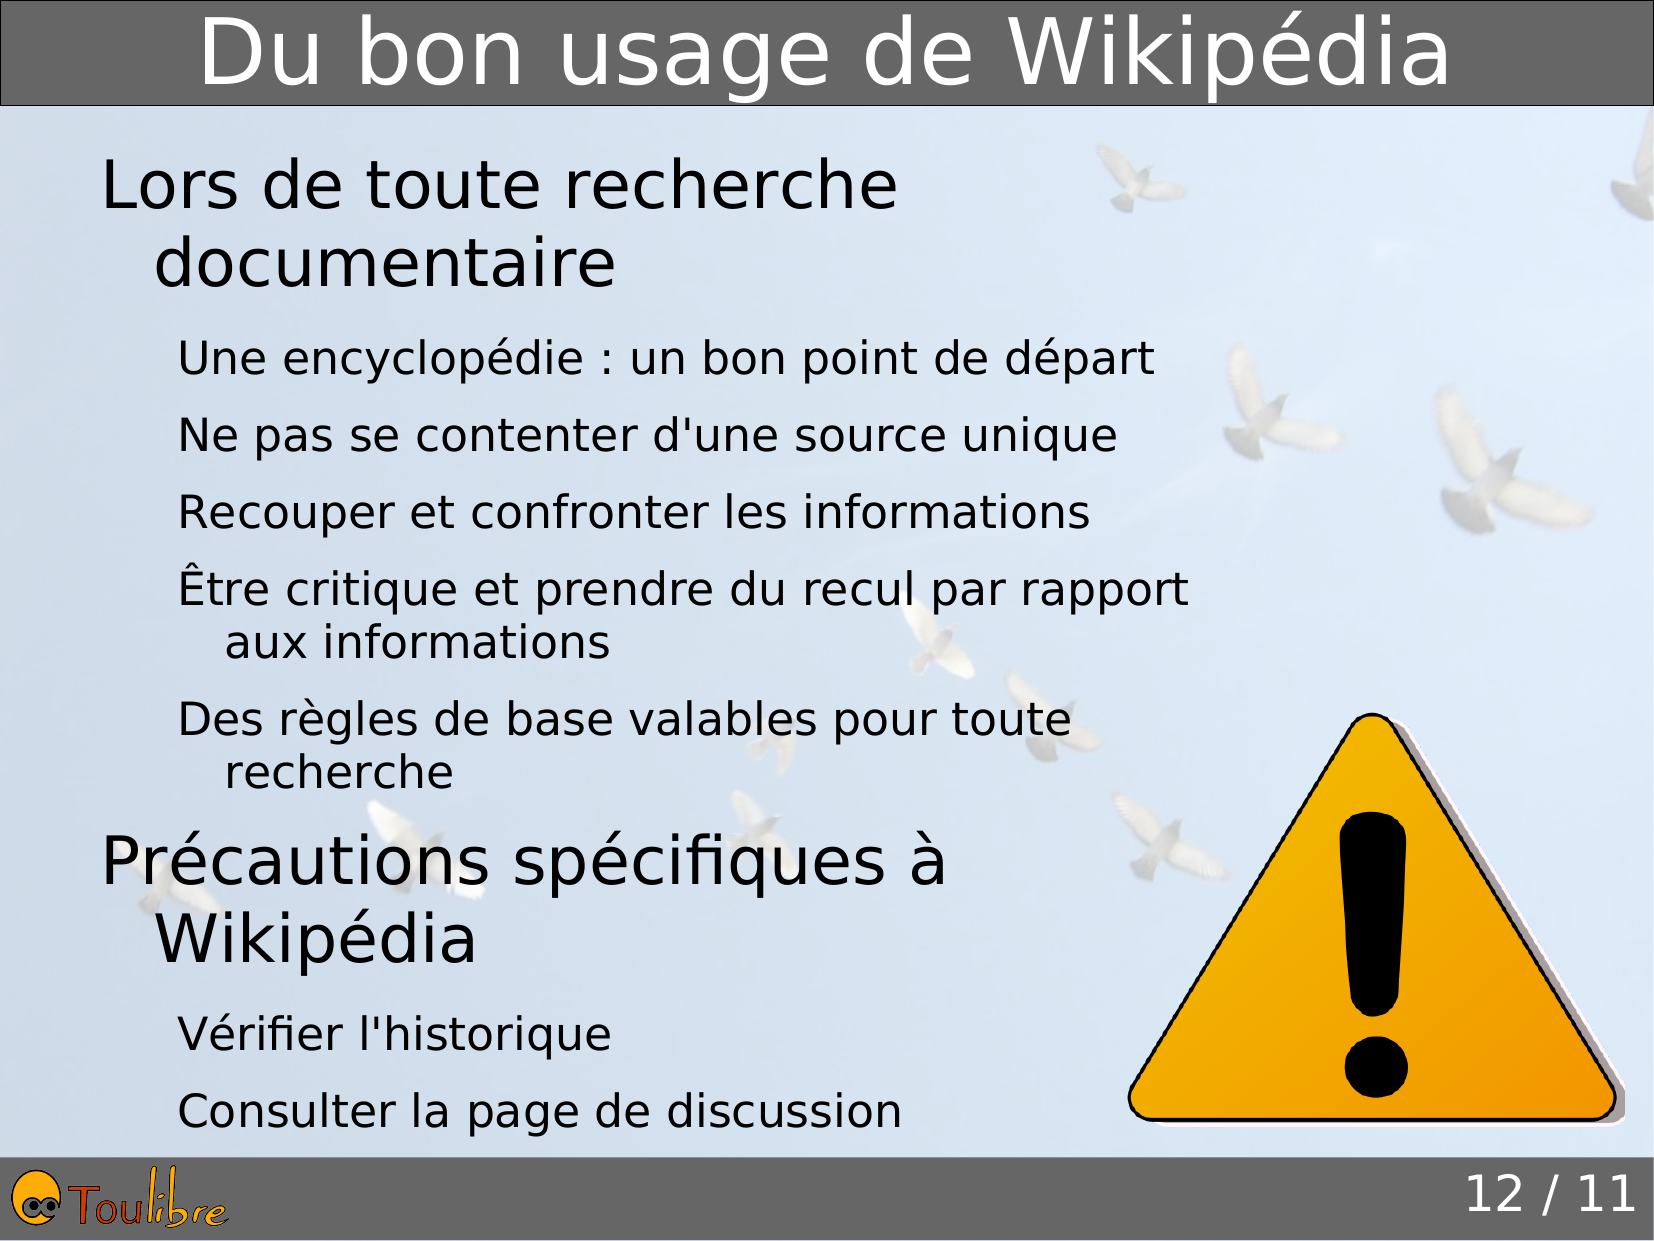

# Du bon usage de Wikipédia
Lors de toute recherche documentaire
Une encyclopédie : un bon point de départ
Ne pas se contenter d'une source unique
Recouper et confronter les informations
Être critique et prendre du recul par rapport aux informations
Des règles de base valables pour toute recherche
Précautions spécifiques à Wikipédia
Vérifier l'historique
Consulter la page de discussion